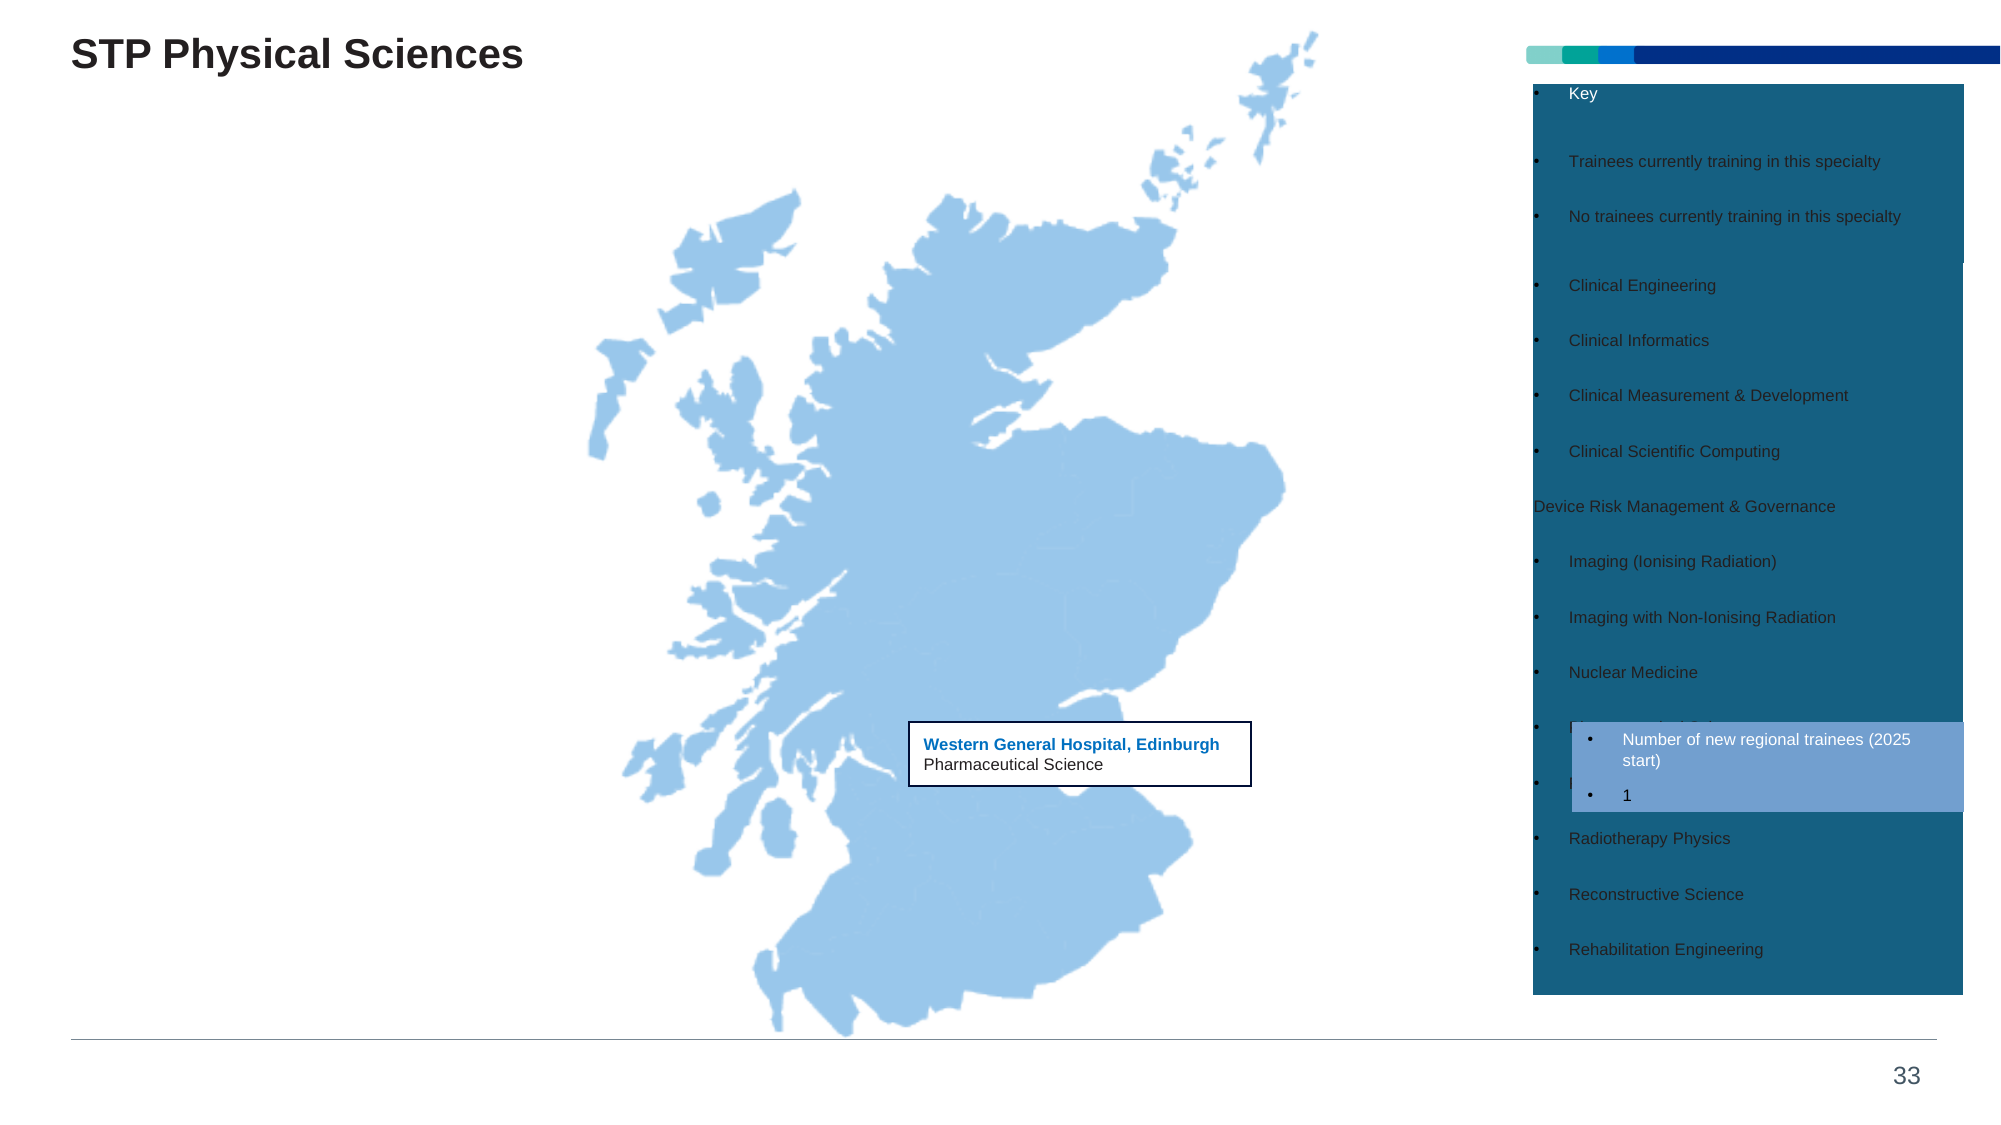

# STP Physical Sciences
| Key | |
| --- | --- |
| Trainees currently training in this specialty | |
| No trainees currently training in this specialty | |
| Specialty | |
| --- | --- |
| Clinical Engineering | |
| Clinical Informatics | |
| Clinical Measurement & Development | |
| Clinical Scientific Computing | |
| Device Risk Management & Governance | |
| Imaging (Ionising Radiation) | |
| Imaging with Non-Ionising Radiation | |
| Nuclear Medicine | |
| Pharmaceutical Science | |
| Radiation Safety & Diagnostic Radiology | |
| Radiotherapy Physics | |
| Reconstructive Science | |
| Rehabilitation Engineering | |
Western General Hospital, Edinburgh
Pharmaceutical Science
| Number of new regional trainees (2025 start) |
| --- |
| 1 |